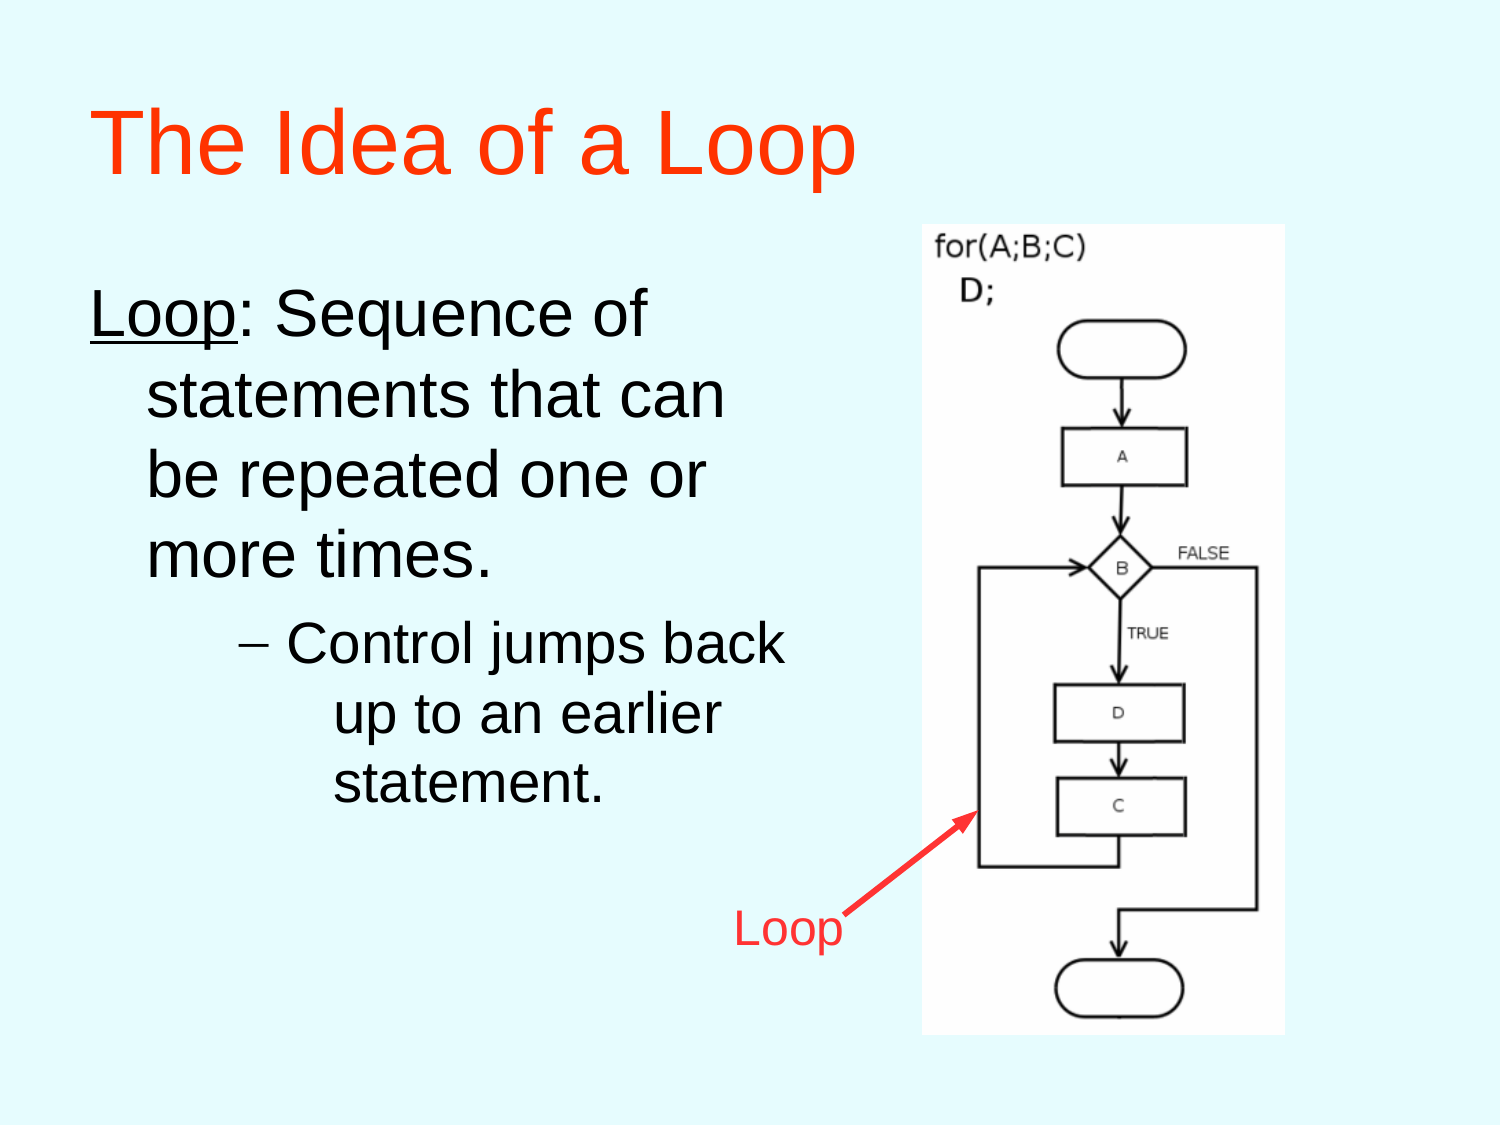

# The Idea of a Loop
Loop: Sequence of statements that can be repeated one or more times.
Control jumps back up to an earlier statement.
Loop